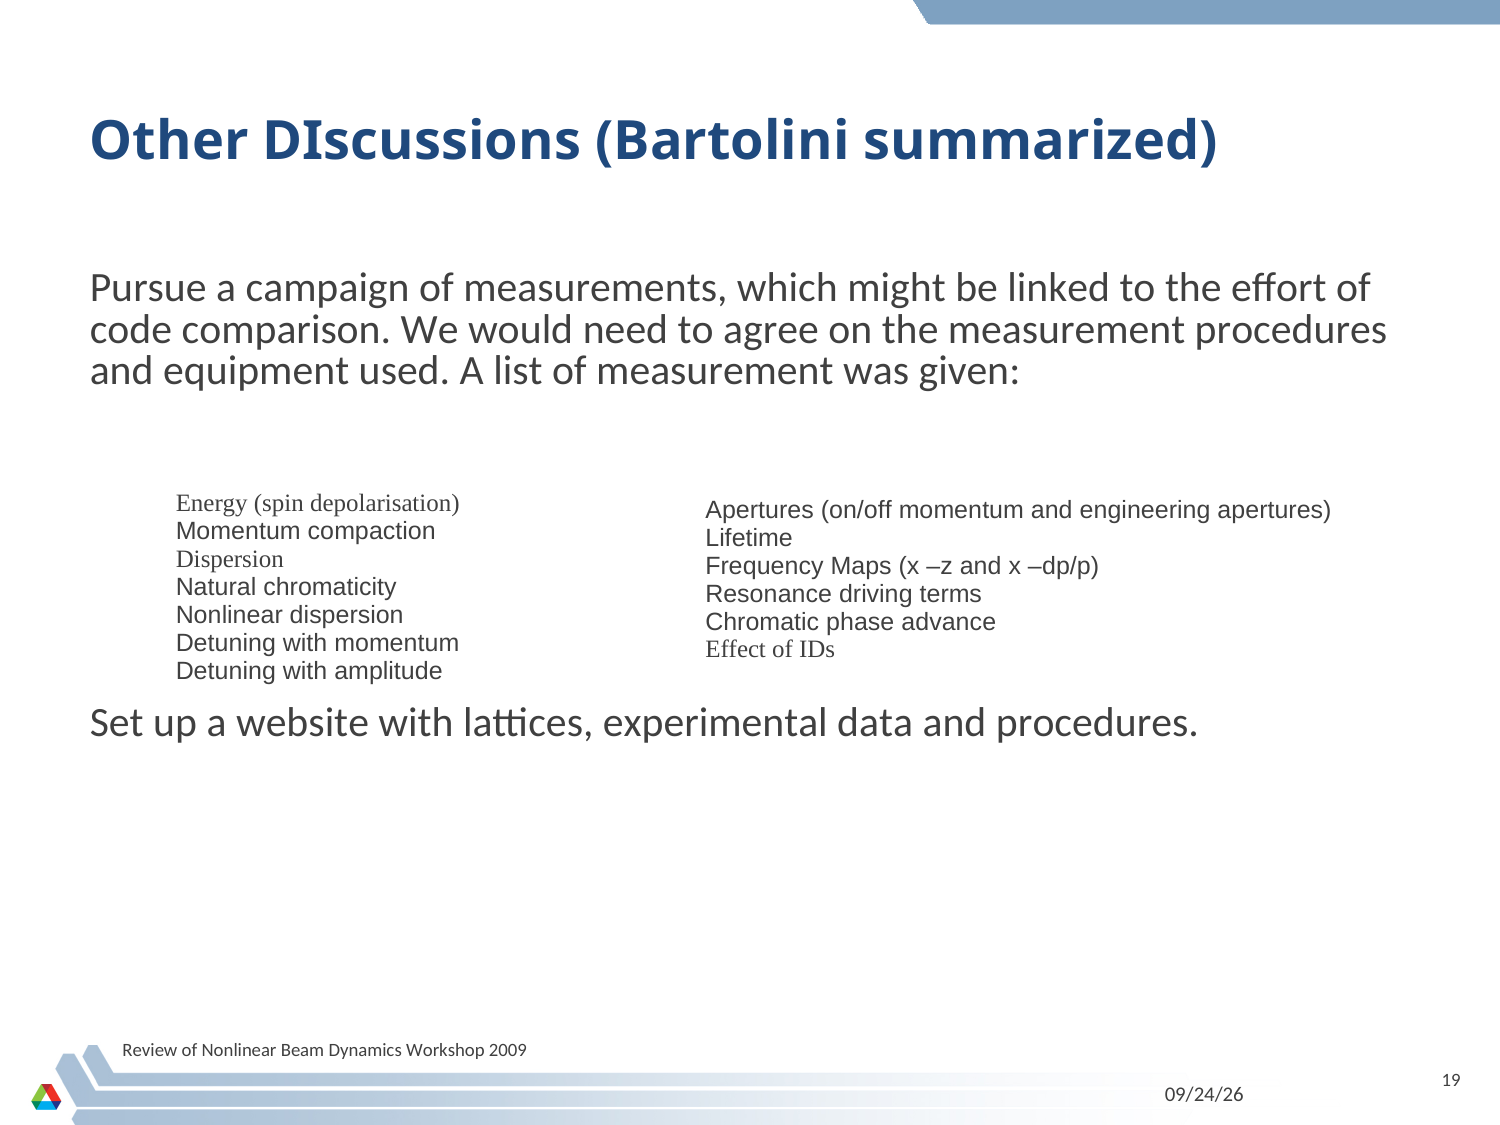

Other DIscussions (Bartolini summarized)
# Pursue a campaign of measurements, which might be linked to the effort of code comparison. We would need to agree on the measurement procedures and equipment used. A list of measurement was given:
Set up a website with lattices, experimental data and procedures.
Energy (spin depolarisation)
Momentum compaction
Dispersion
Natural chromaticity
Nonlinear dispersion
Detuning with momentum
Detuning with amplitude
Apertures (on/off momentum and engineering apertures)
Lifetime
Frequency Maps (x –z and x –dp/p)
Resonance driving terms
Chromatic phase advance
Effect of IDs
Review of Nonlinear Beam Dynamics Workshop 2009
19
1/13/2010